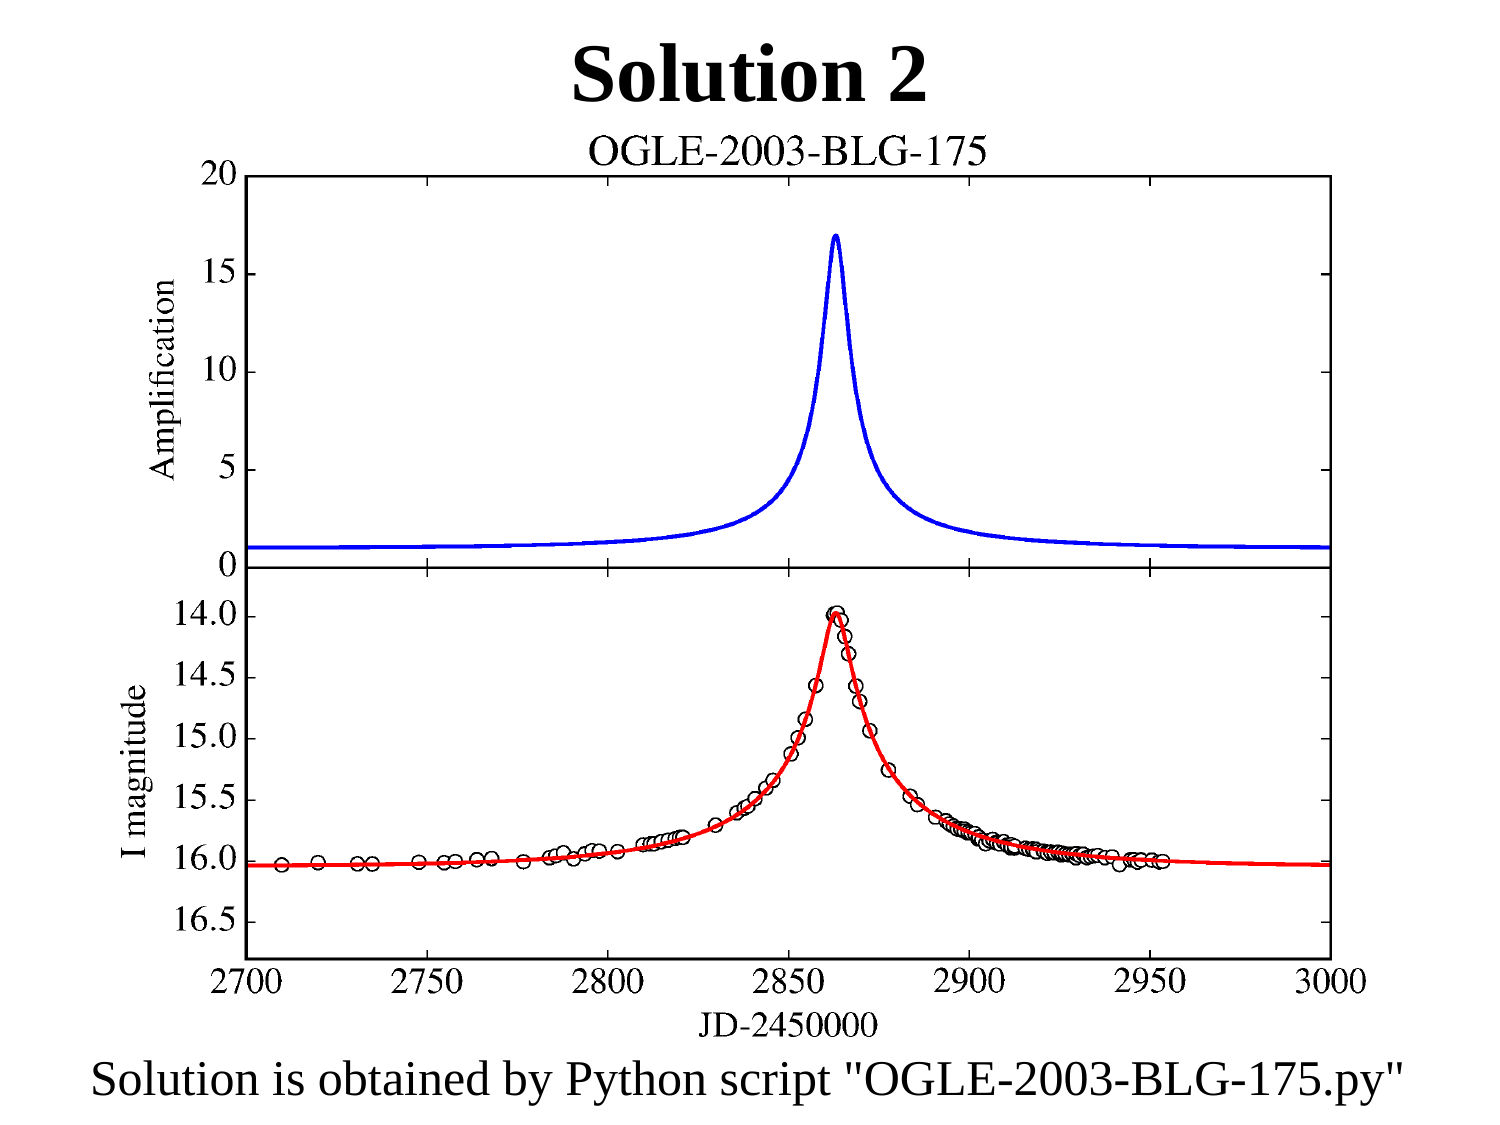

Solution 2
# Solution is obtained by Python script "OGLE-2003-BLG-175.py"